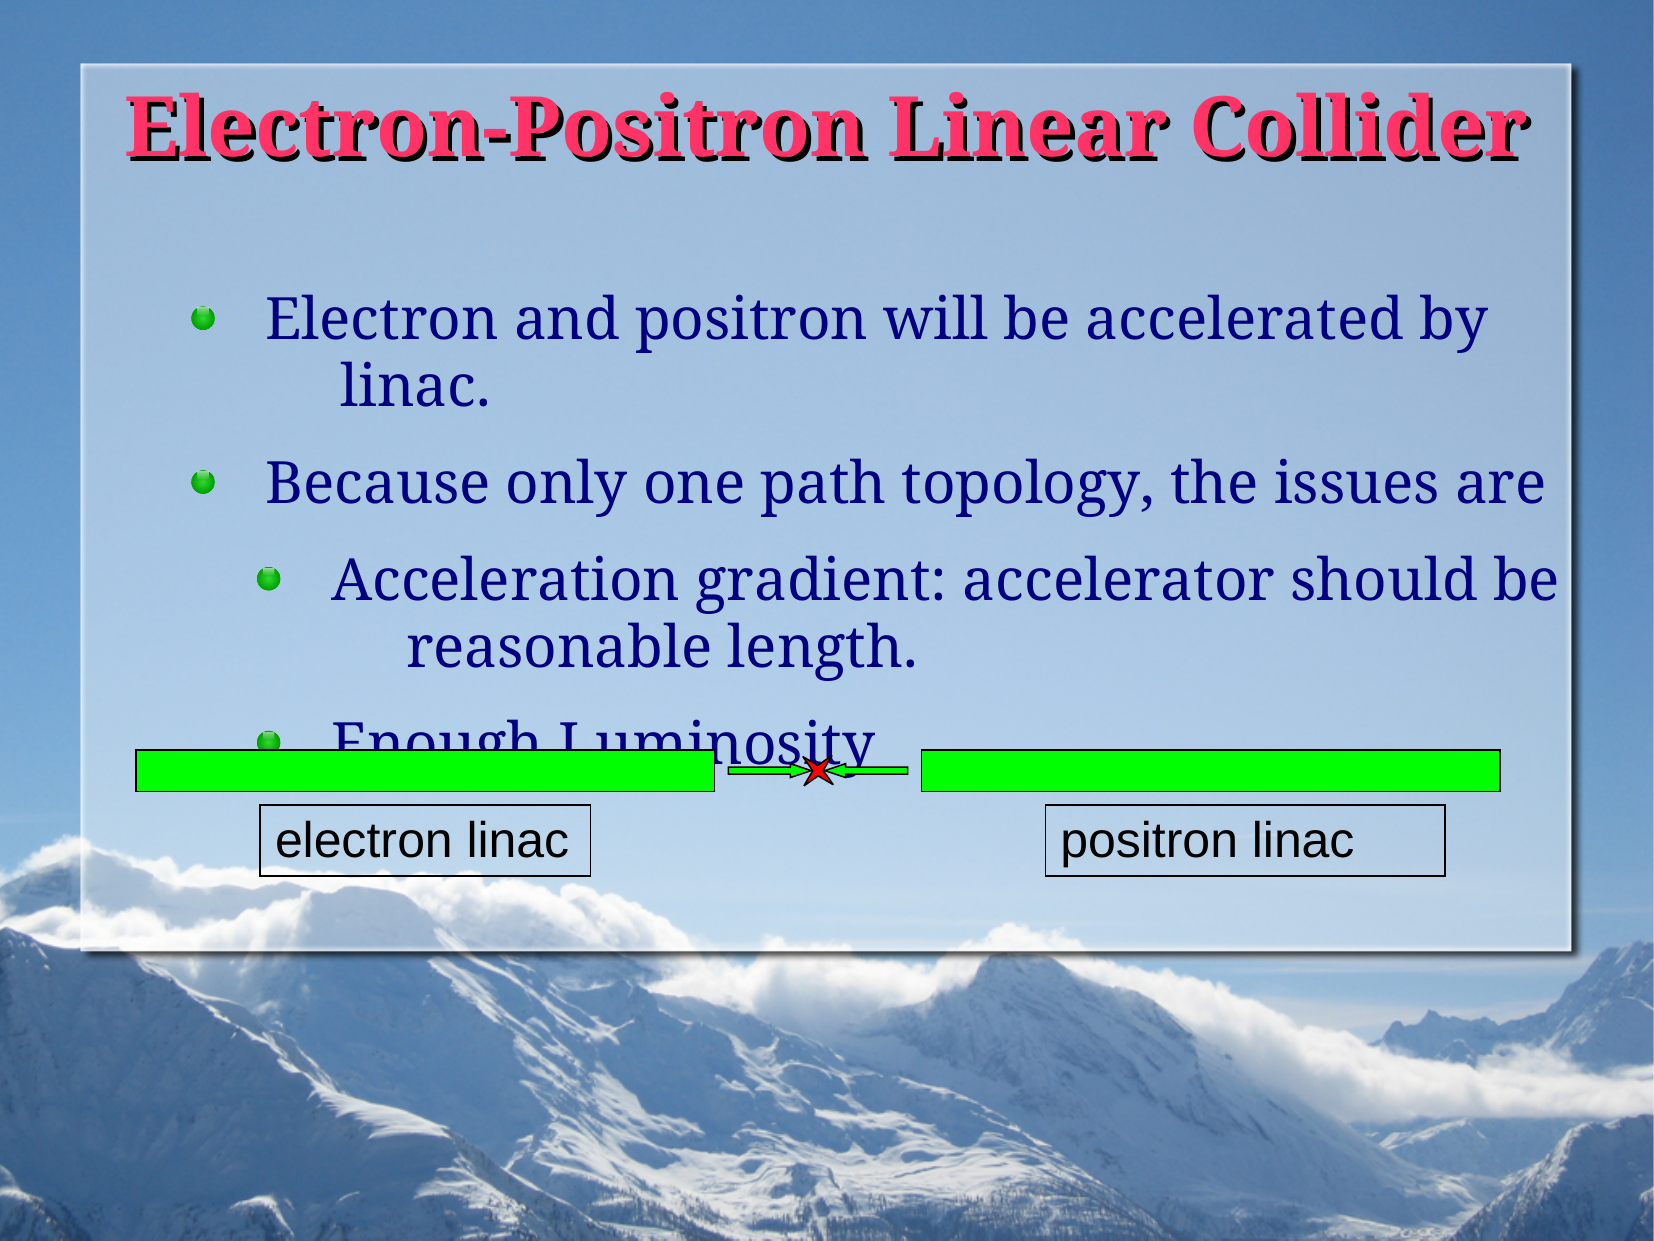

# Electron-Positron Linear Collider
Electron and positron will be accelerated by linac.
Because only one path topology, the issues are
Acceleration gradient: accelerator should be reasonable length.
Enough Luminosity
electron linac
positron linac